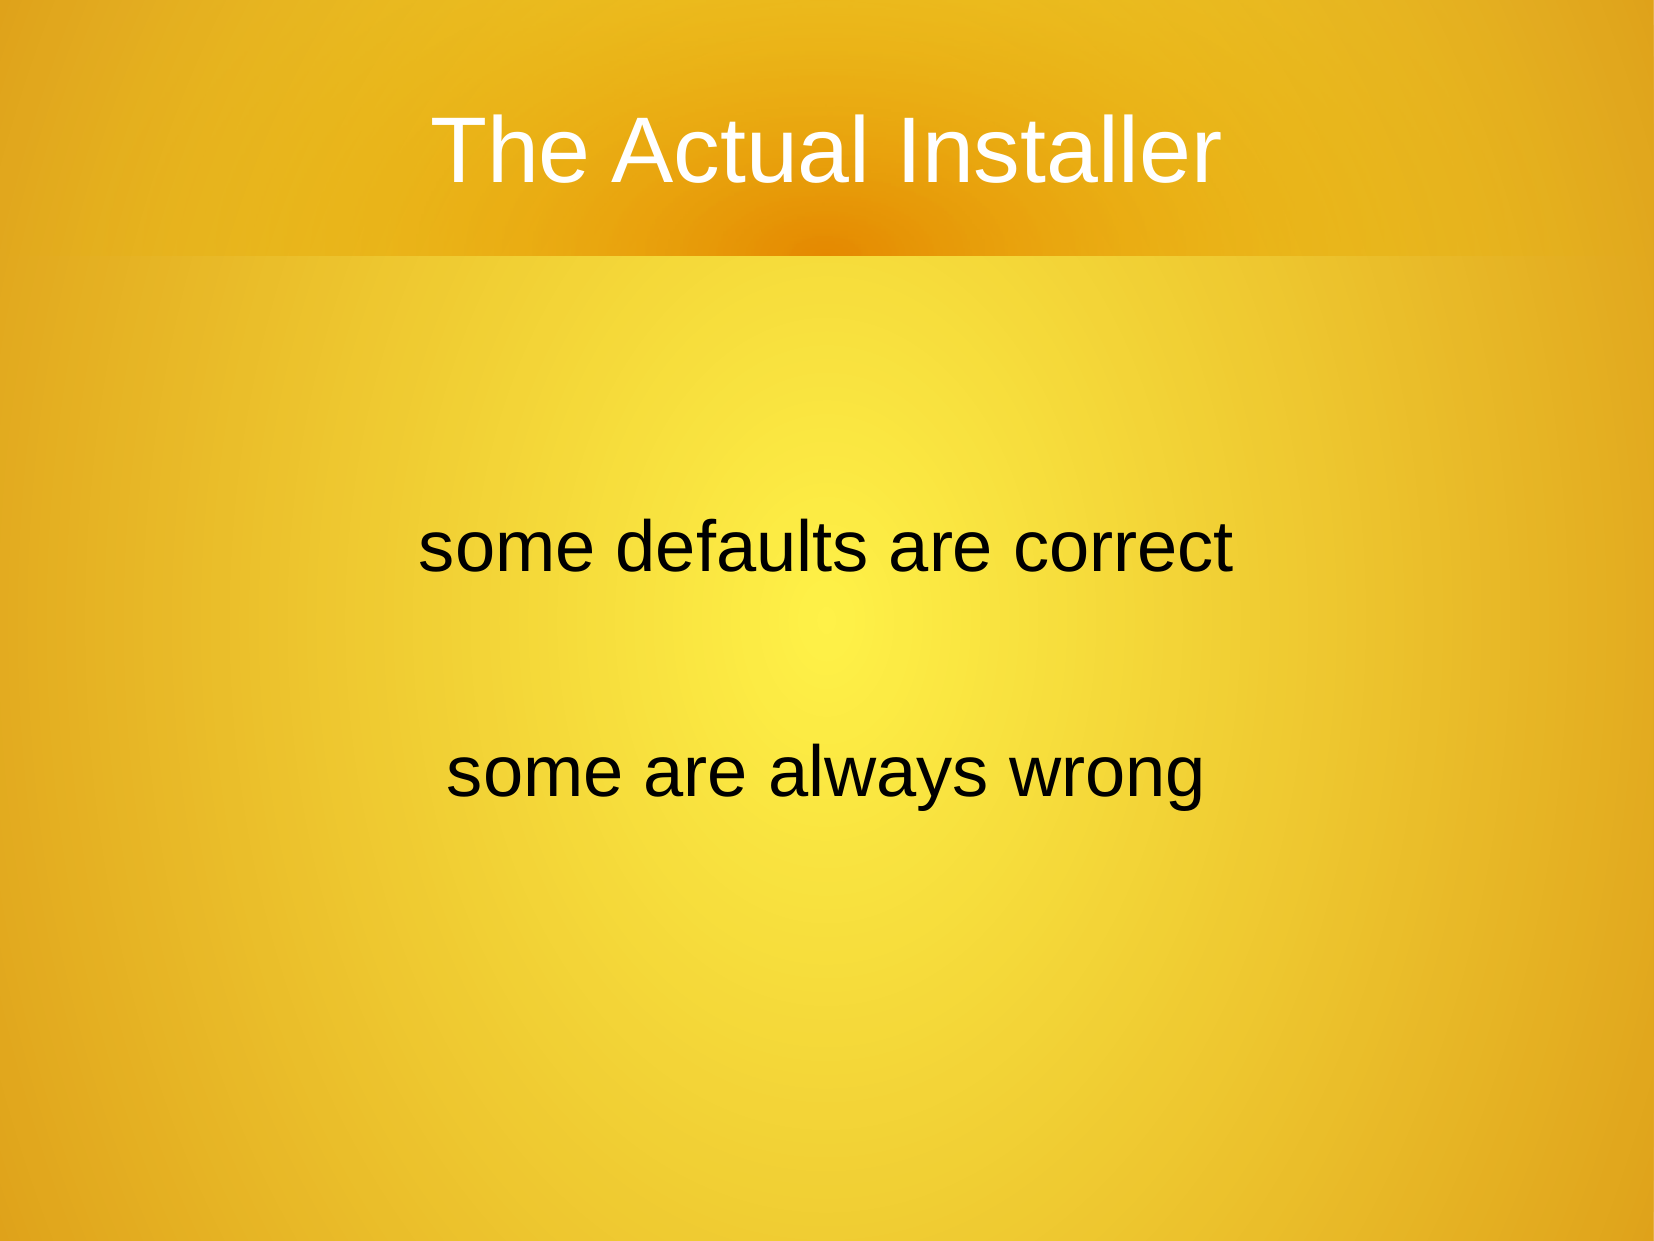

# The Actual Installer
some defaults are correct
some are always wrong